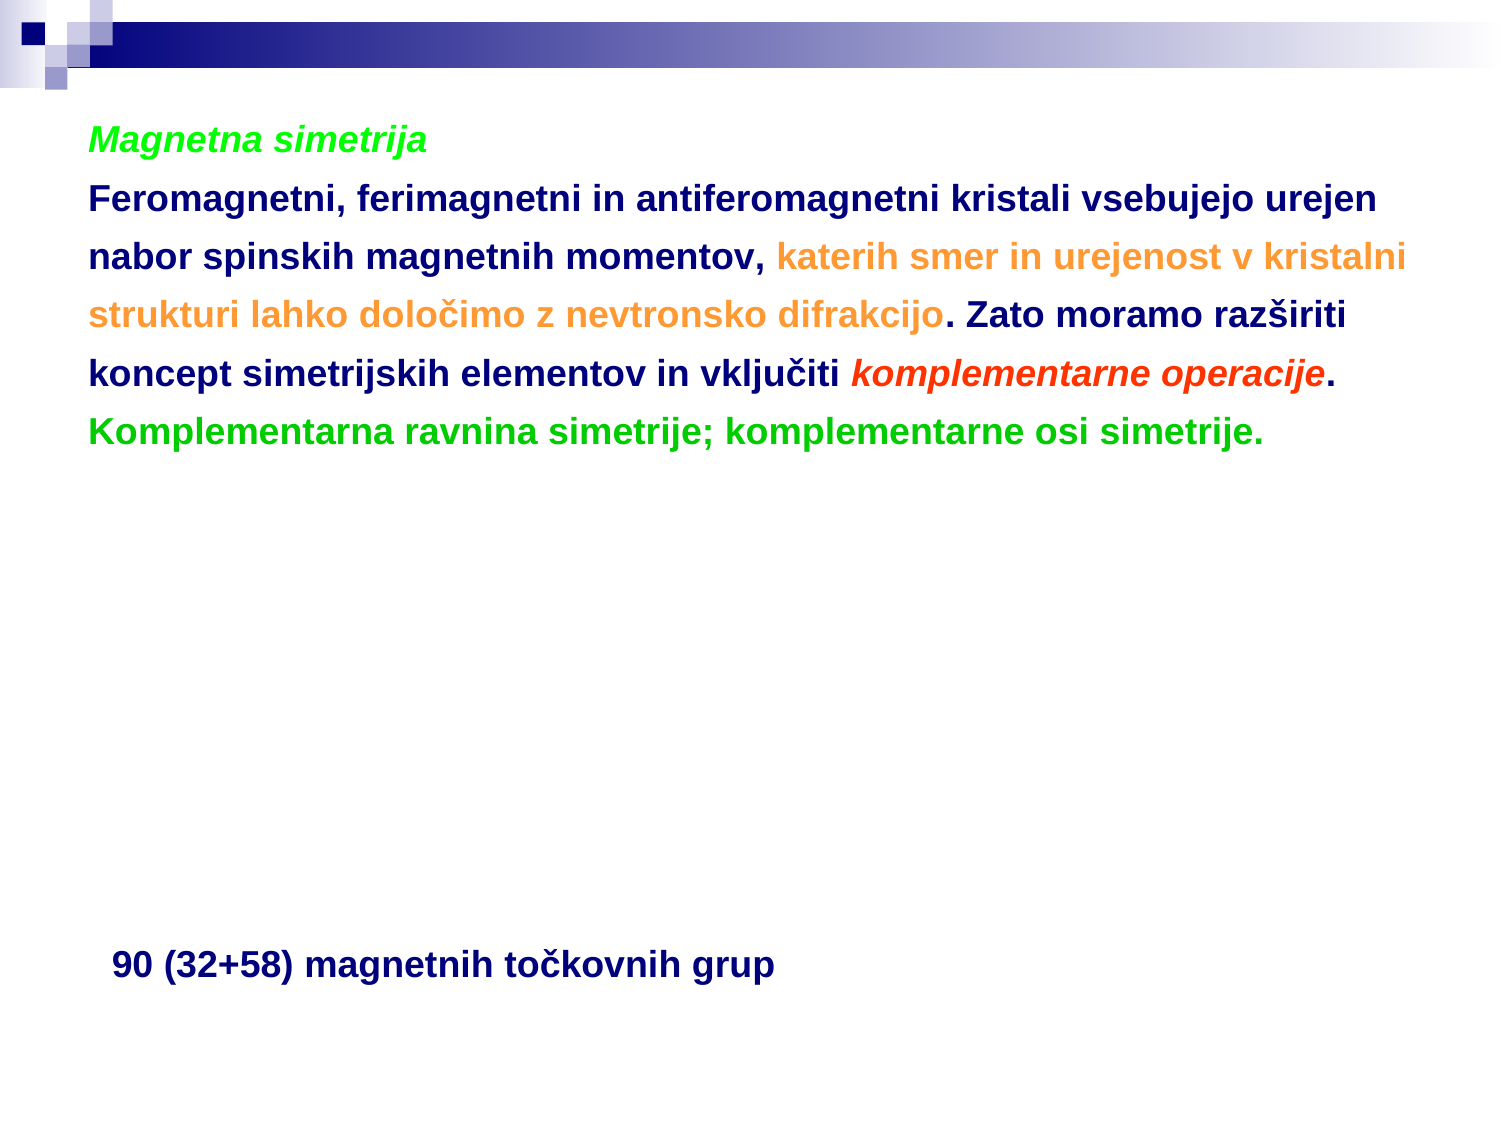

Magnetna simetrija
Feromagnetni, ferimagnetni in antiferomagnetni kristali vsebujejo urejen
nabor spinskih magnetnih momentov, katerih smer in urejenost v kristalni
strukturi lahko določimo z nevtronsko difrakcijo. Zato moramo razširiti
koncept simetrijskih elementov in vključiti komplementarne operacije.
Komplementarna ravnina simetrije; komplementarne osi simetrije.
90 (32+58) magnetnih točkovnih grup